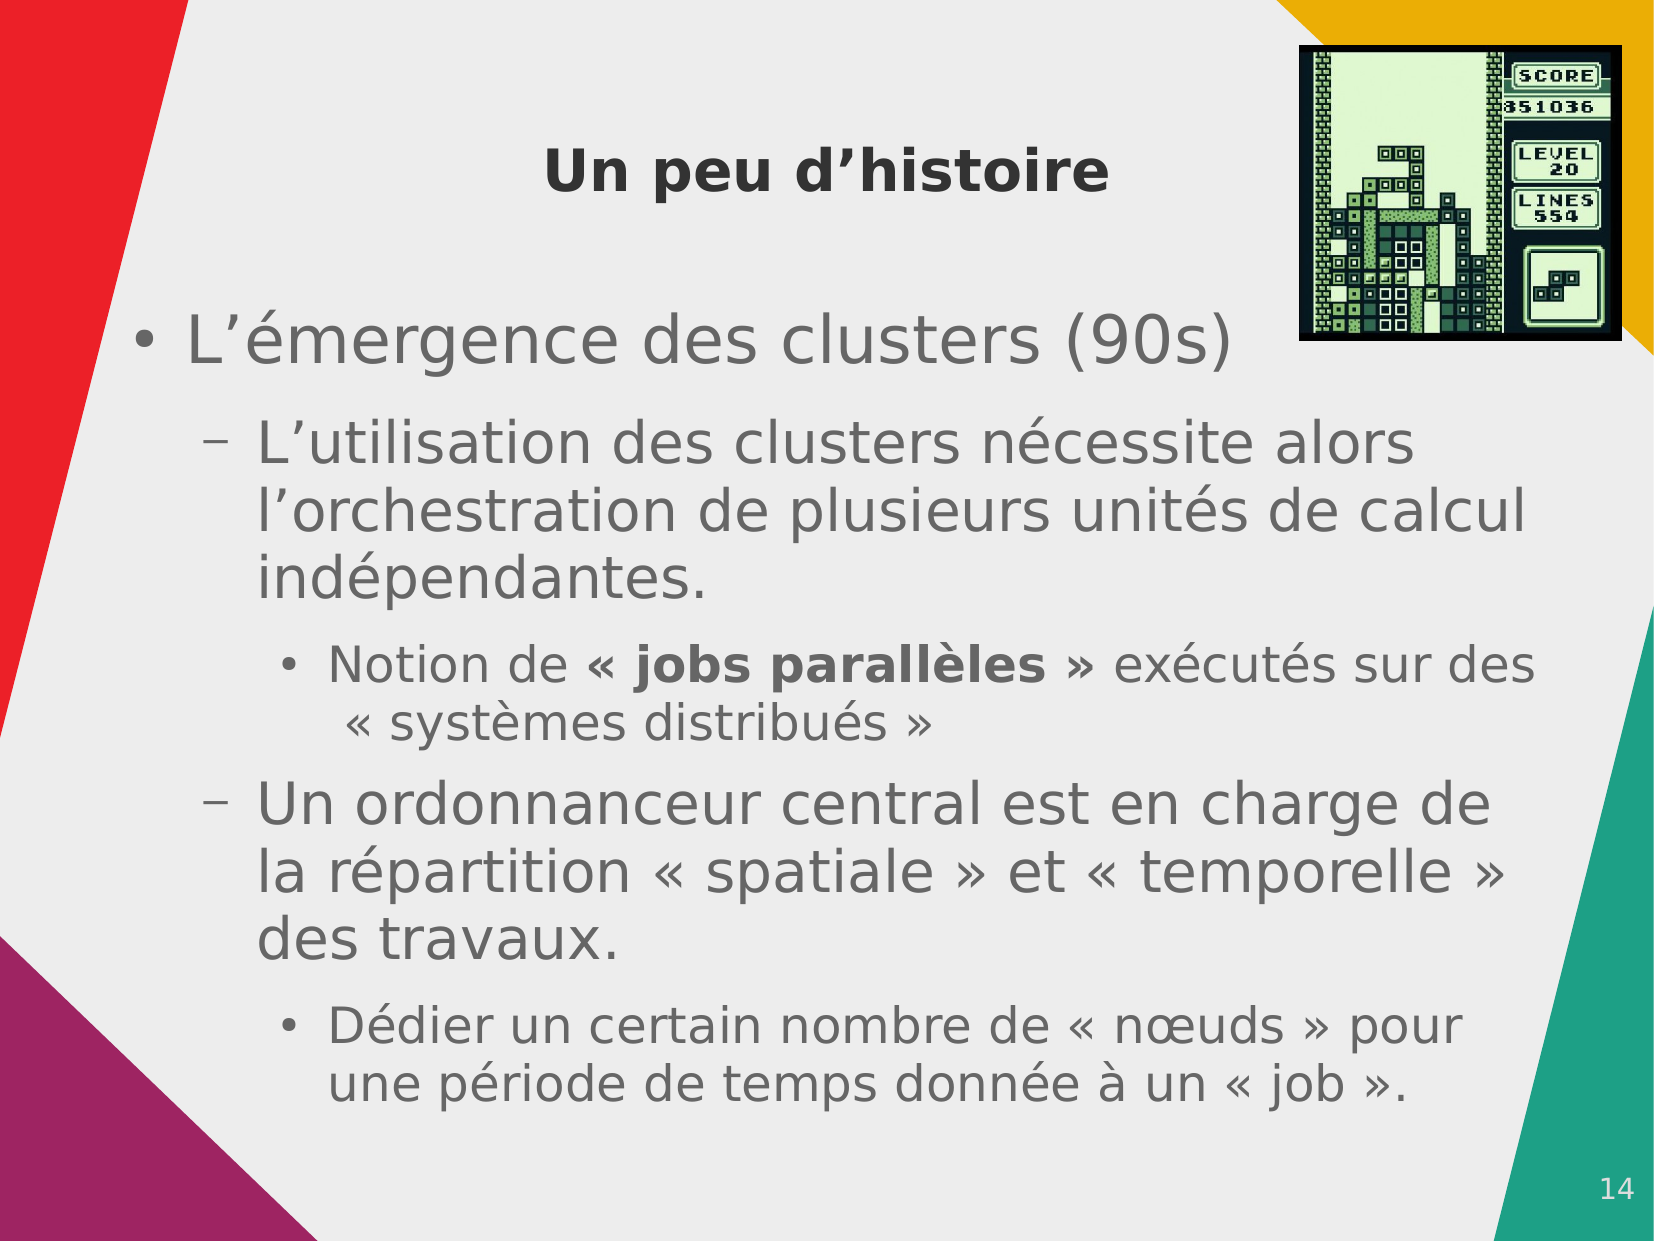

# Un peu d’histoire
L’émergence des clusters (90s)
L’utilisation des clusters nécessite alors l’orchestration de plusieurs unités de calcul indépendantes.
Notion de « jobs parallèles » exécutés sur des « systèmes distribués »
Un ordonnanceur central est en charge de la répartition « spatiale » et « temporelle » des travaux.
Dédier un certain nombre de « nœuds » pour une période de temps donnée à un « job ».
14